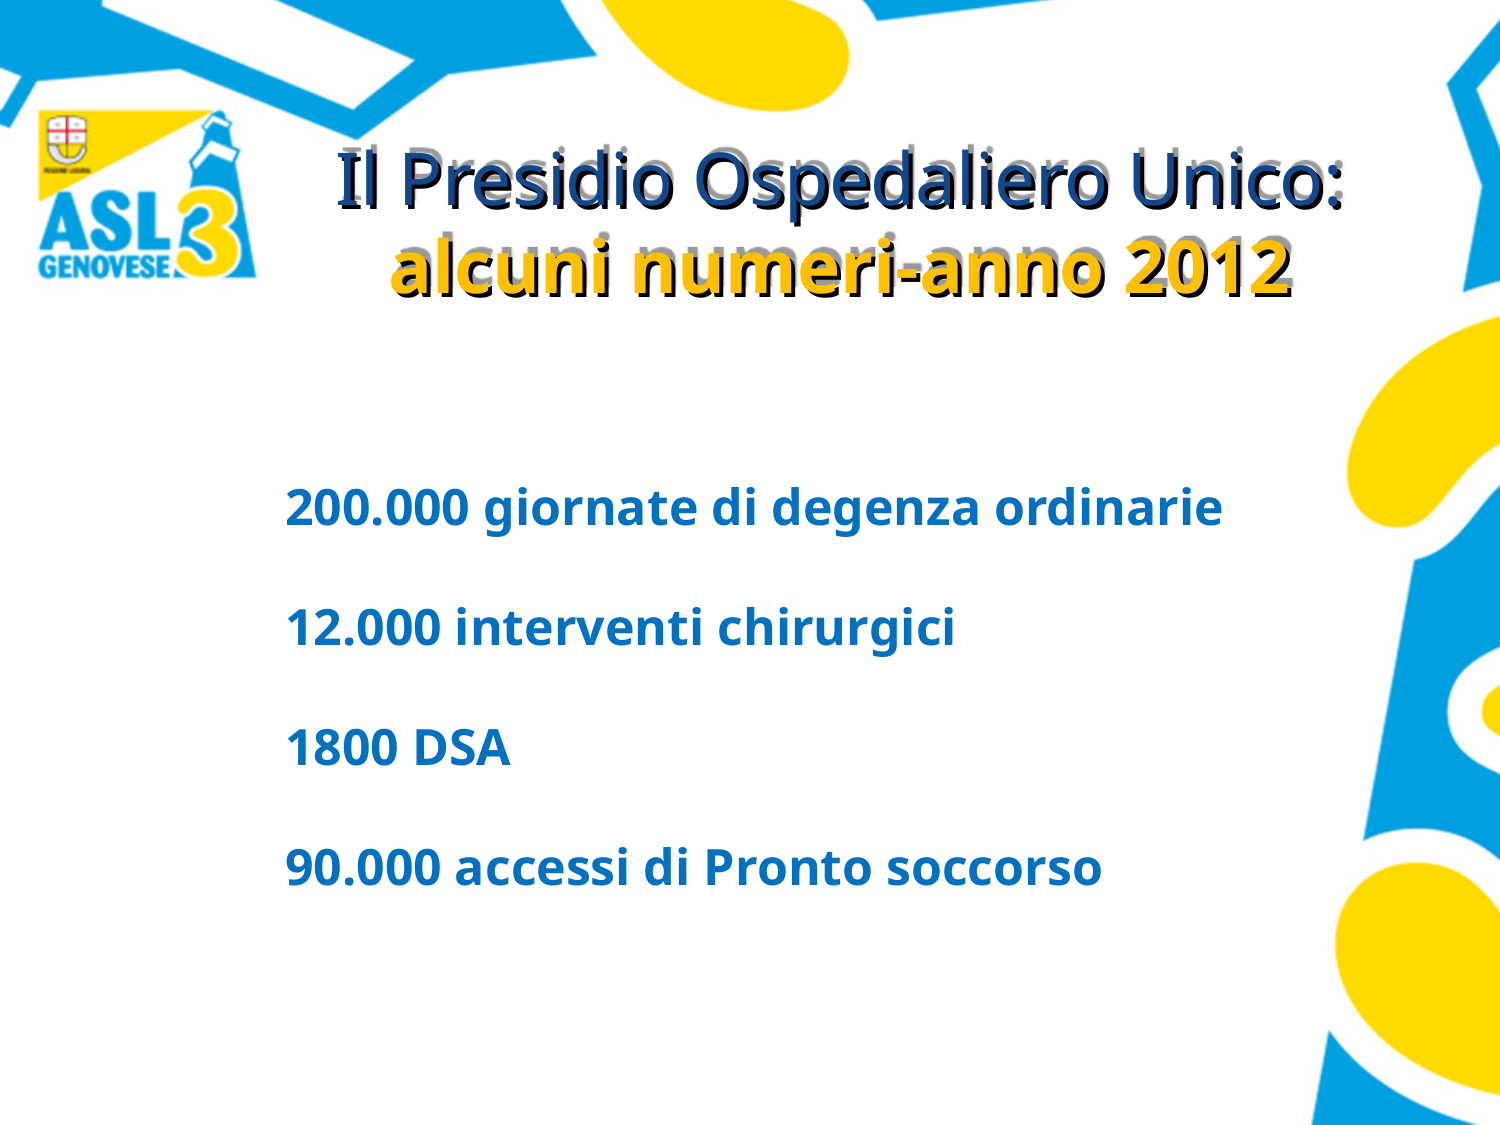

Il Presidio Ospedaliero Unico:
alcuni numeri-anno 2012
200.000 giornate di degenza ordinarie
12.000 interventi chirurgici
1800 DSA
90.000 accessi di Pronto soccorso